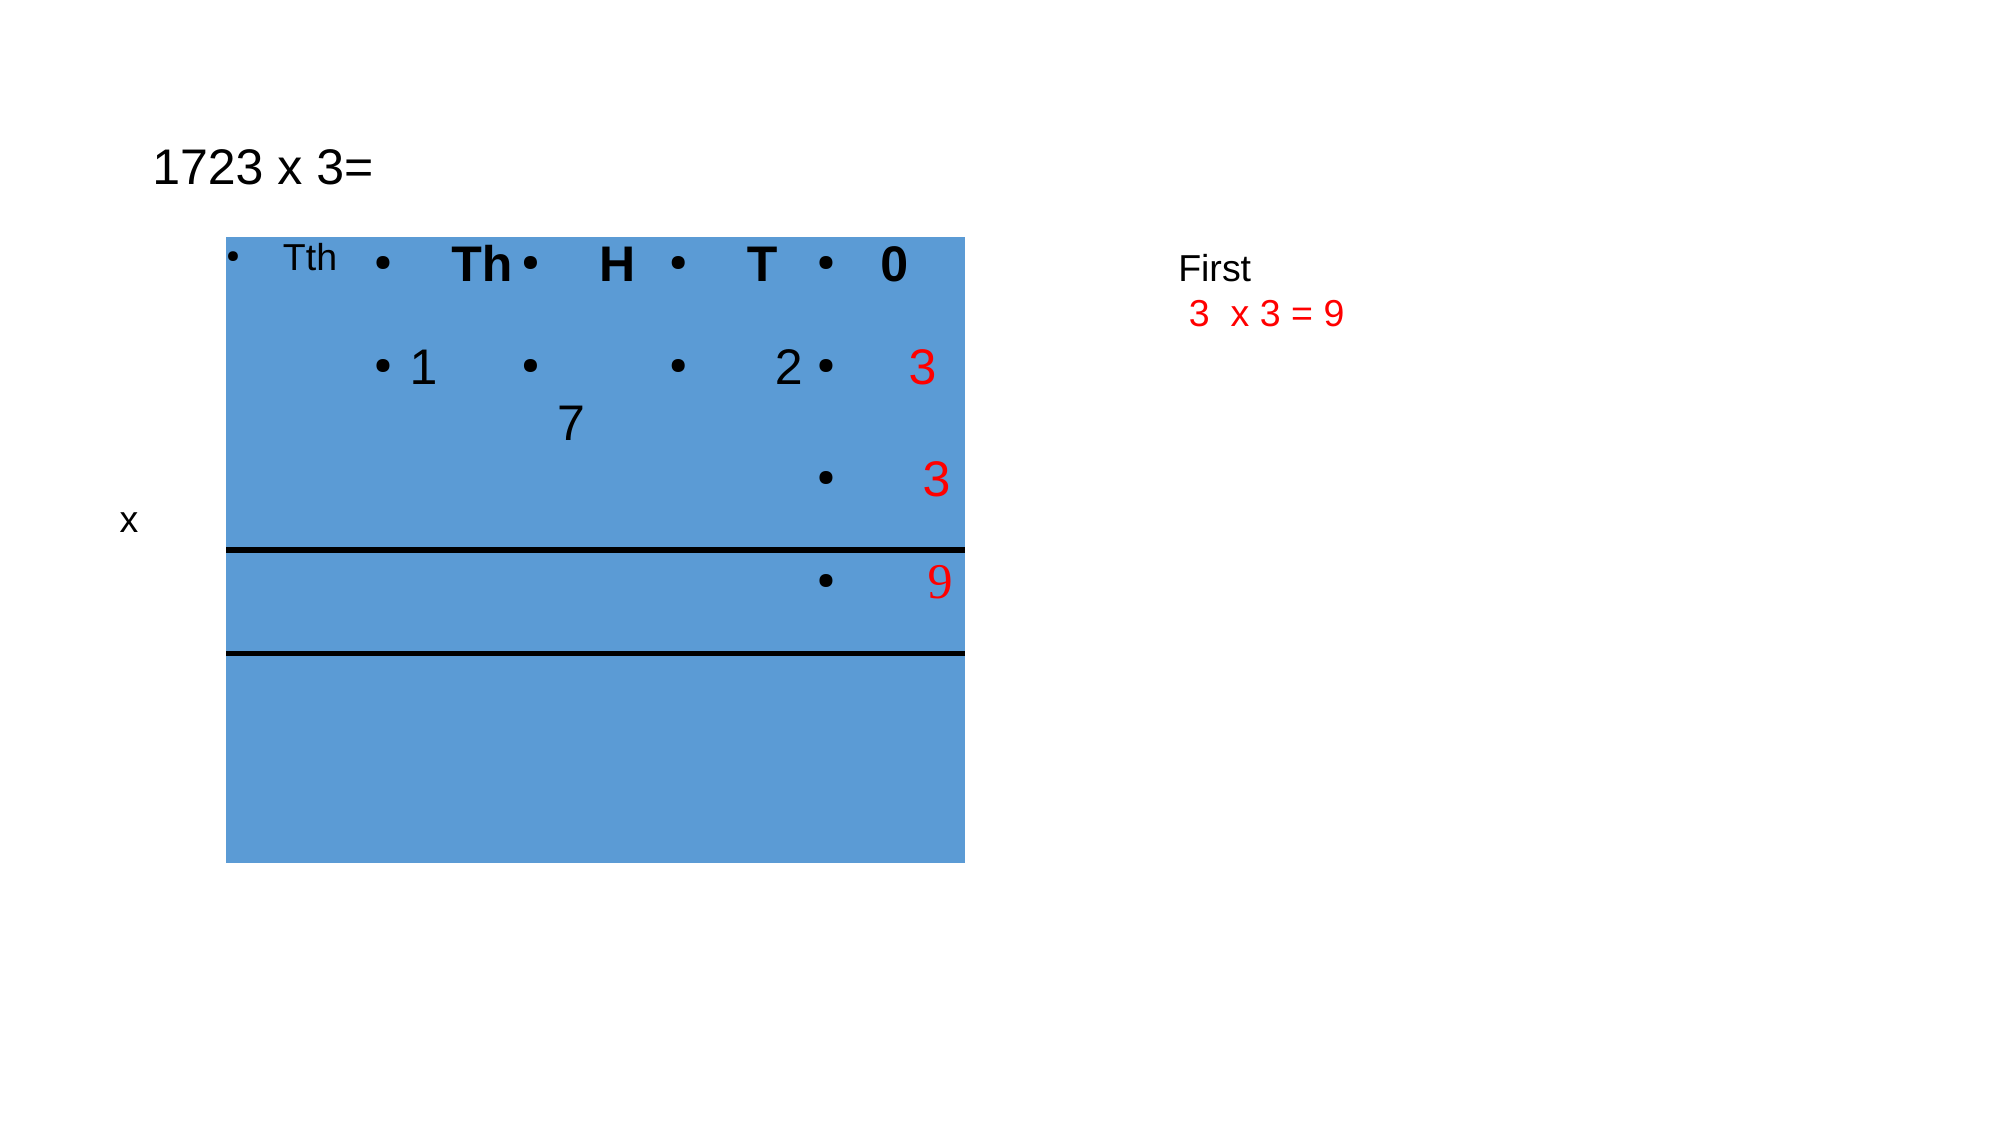

# 1723 x 3=
| Tth | Th | H | T | 0 |
| --- | --- | --- | --- | --- |
| | 1 | 7 | 2 | 3 |
| | | | | 3 |
| | | | | 9 |
| | | | | |
| | | | | |
First
 3 x 3 = 9
x